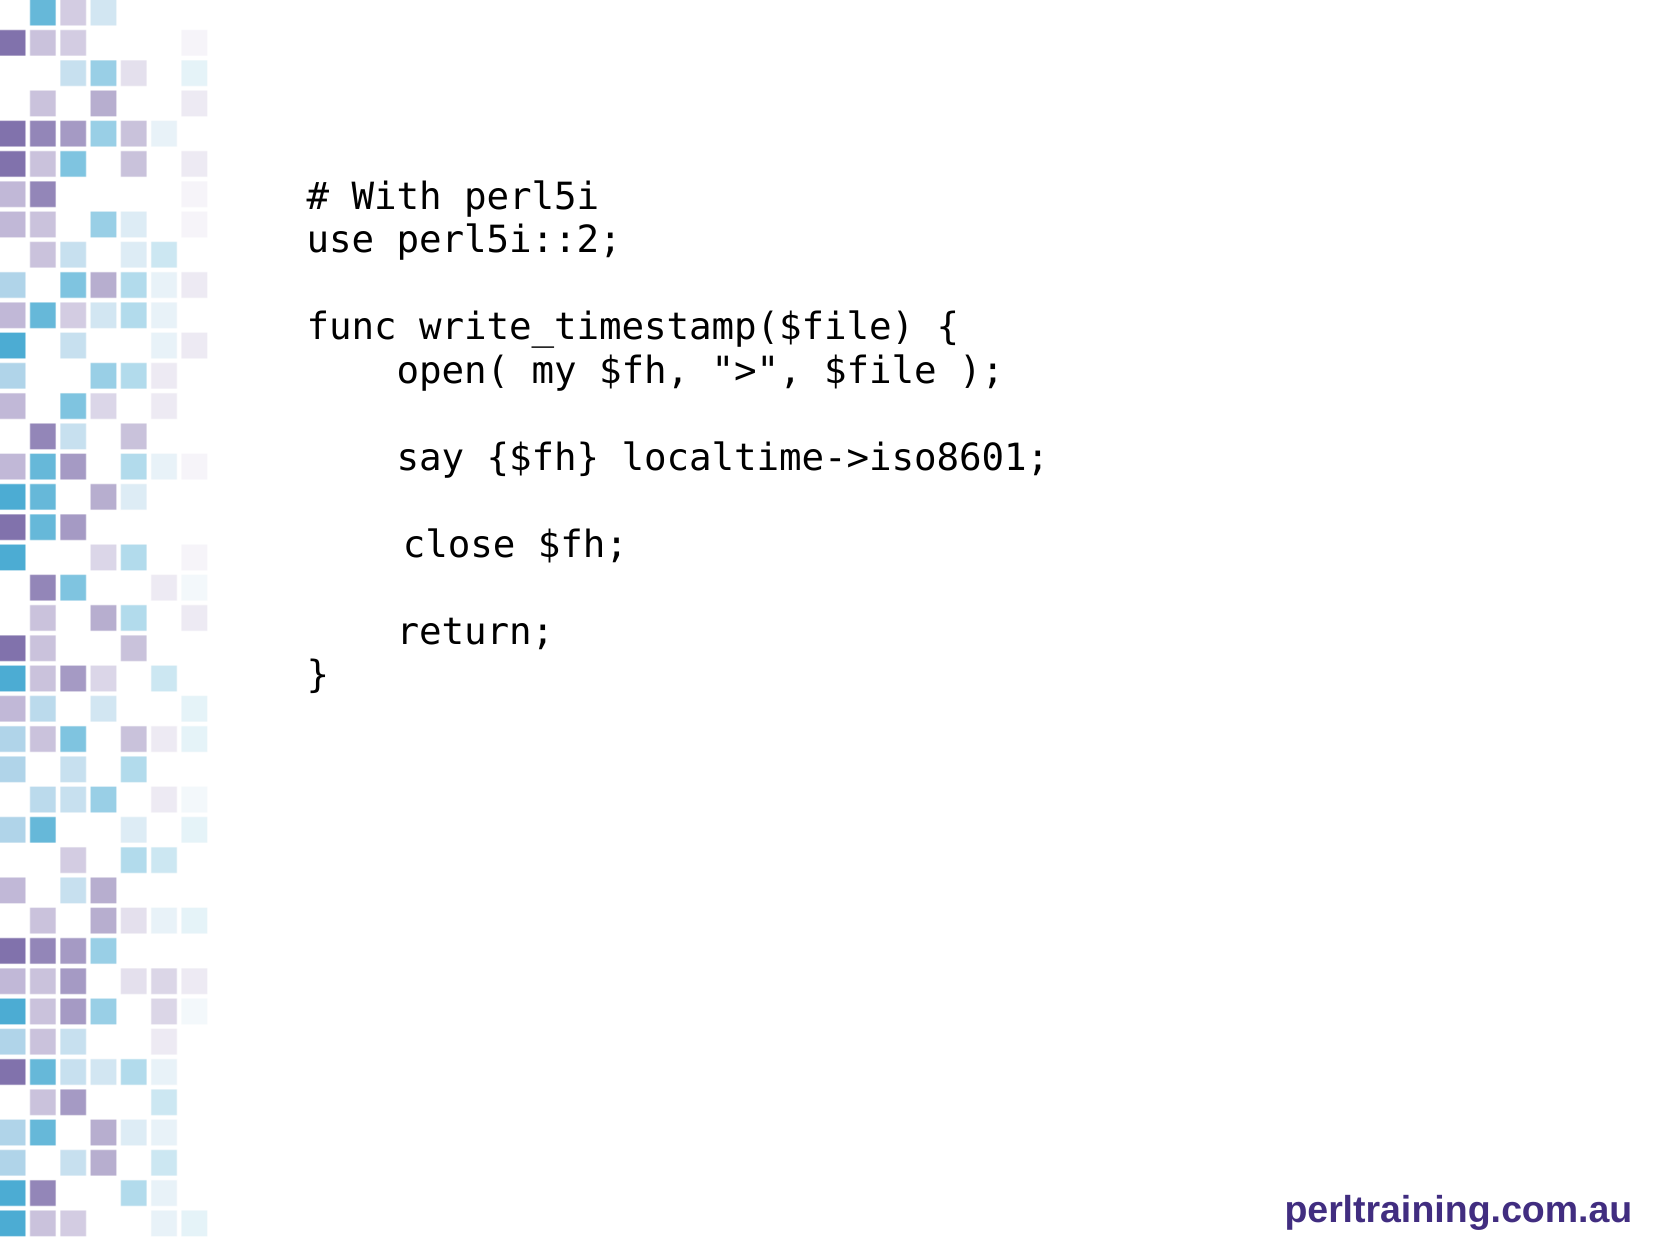

# # With perl5i use perl5i::2; func write_timestamp($file) { open( my $fh, ">", $file ); say {$fh} localtime->iso8601; close $fh; return; }